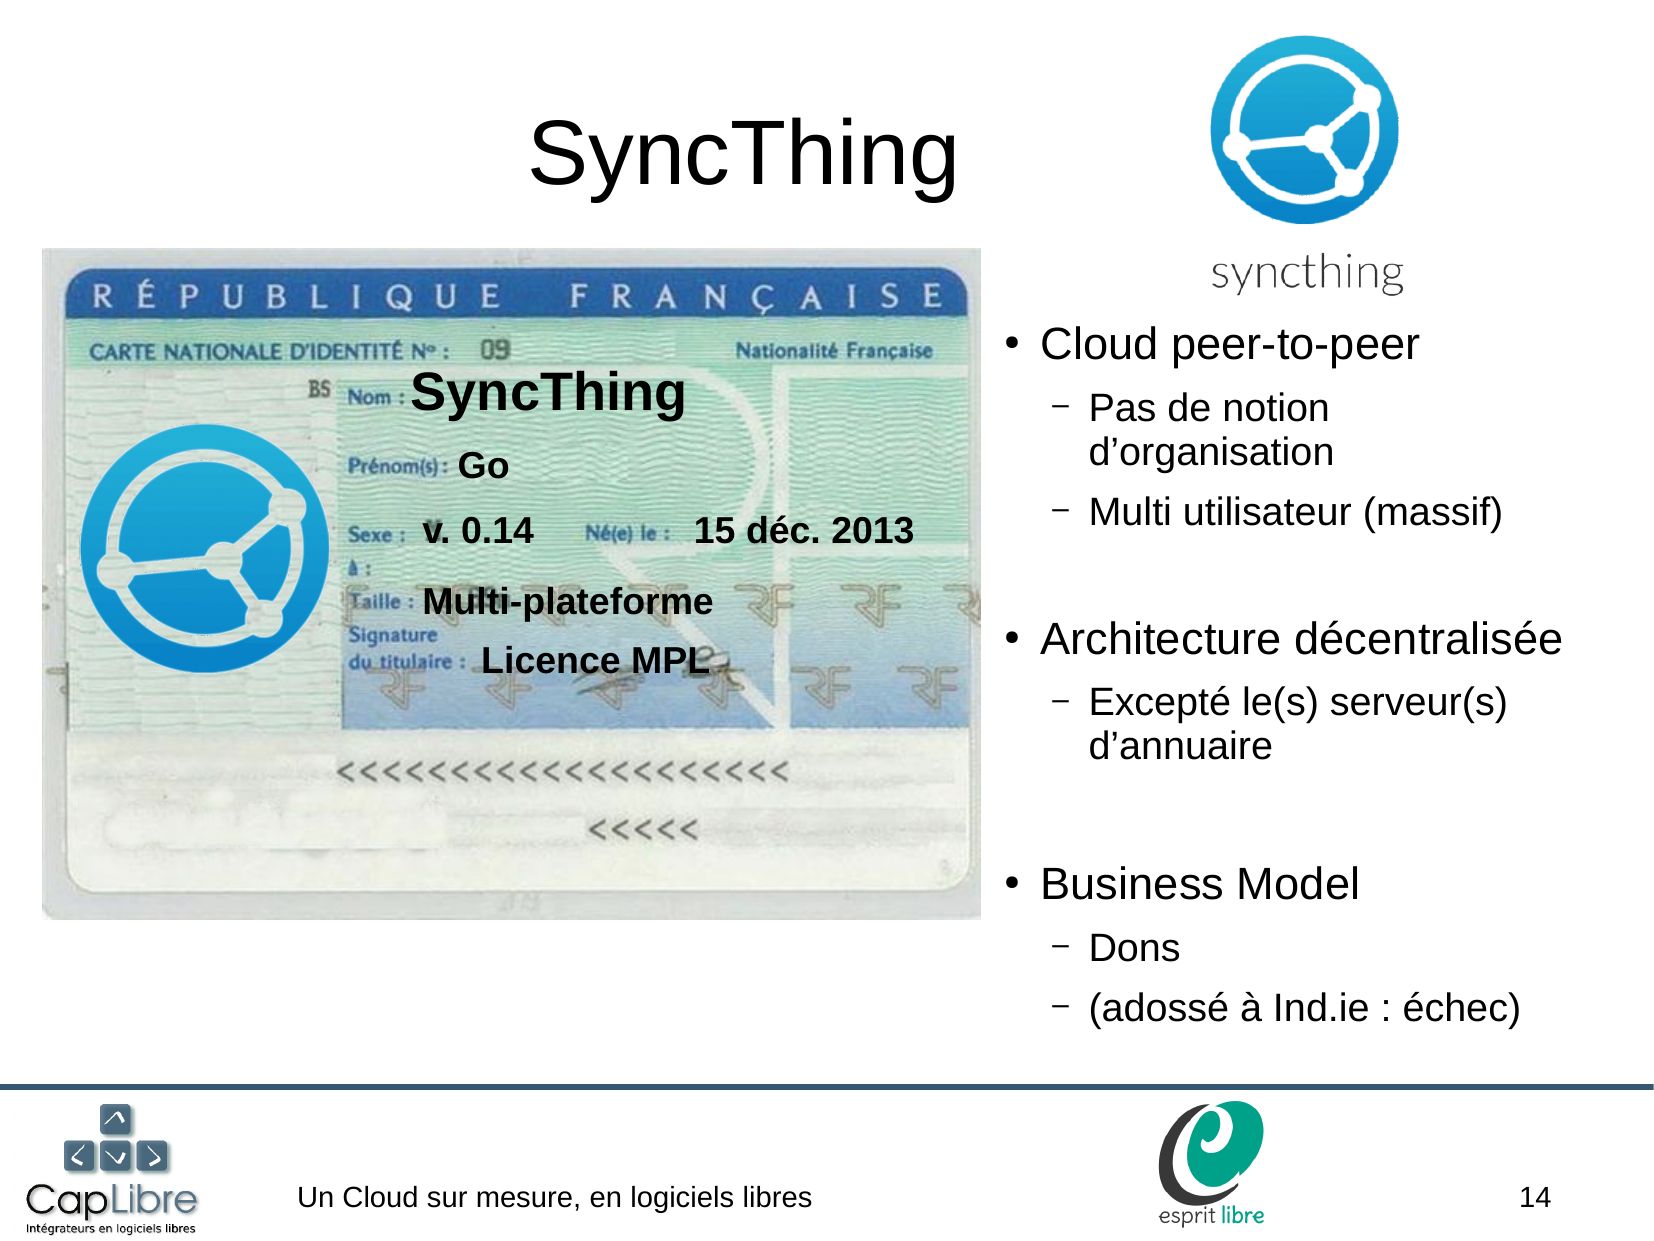

# SyncThing
Cloud peer-to-peer
Pas de notion d’organisation
Multi utilisateur (massif)
Architecture décentralisée
Excepté le(s) serveur(s) d’annuaire
Business Model
Dons
(adossé à Ind.ie : échec)
SyncThing
Go
v. 0.14
15 déc. 2013
Multi-plateforme
Licence MPL
Un Cloud sur mesure, en logiciels libres